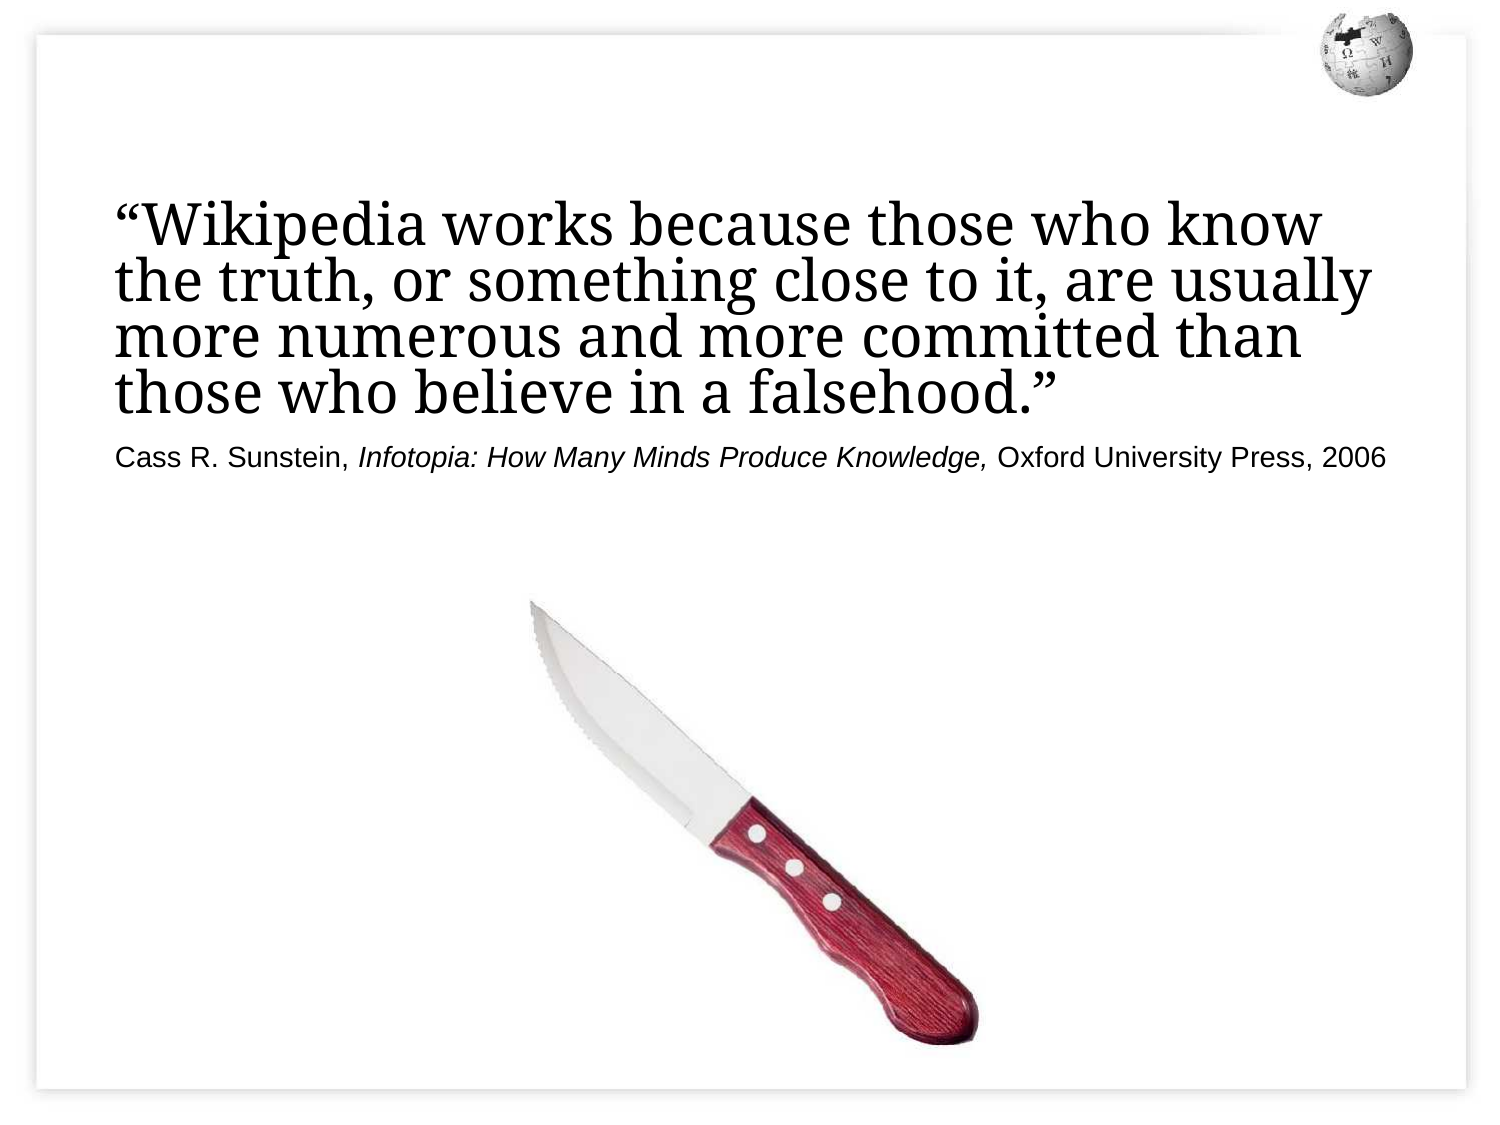

“Wikipedia works because those who know the truth, or something close to it, are usually more numerous and more committed than those who believe in a falsehood.”
Cass R. Sunstein, Infotopia: How Many Minds Produce Knowledge, Oxford University Press, 2006